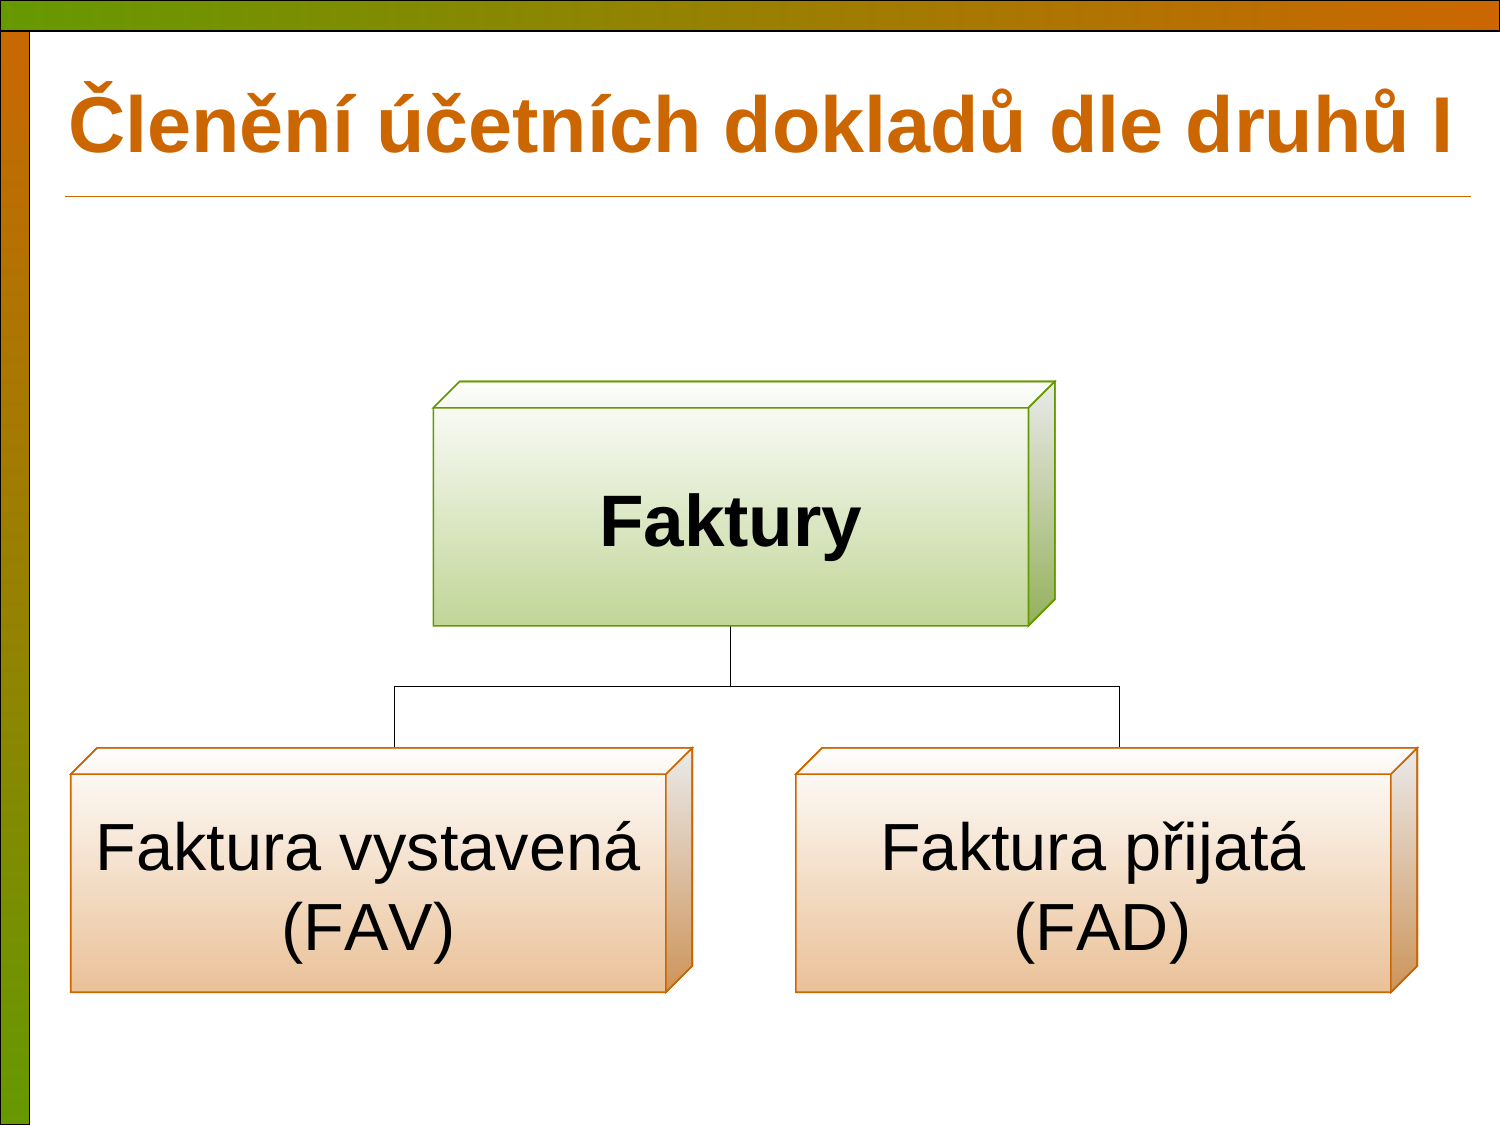

# Členění účetních dokladů dle druhů I
Faktury
Faktura vystavená
(FAV)
Faktura přijatá
 (FAD)